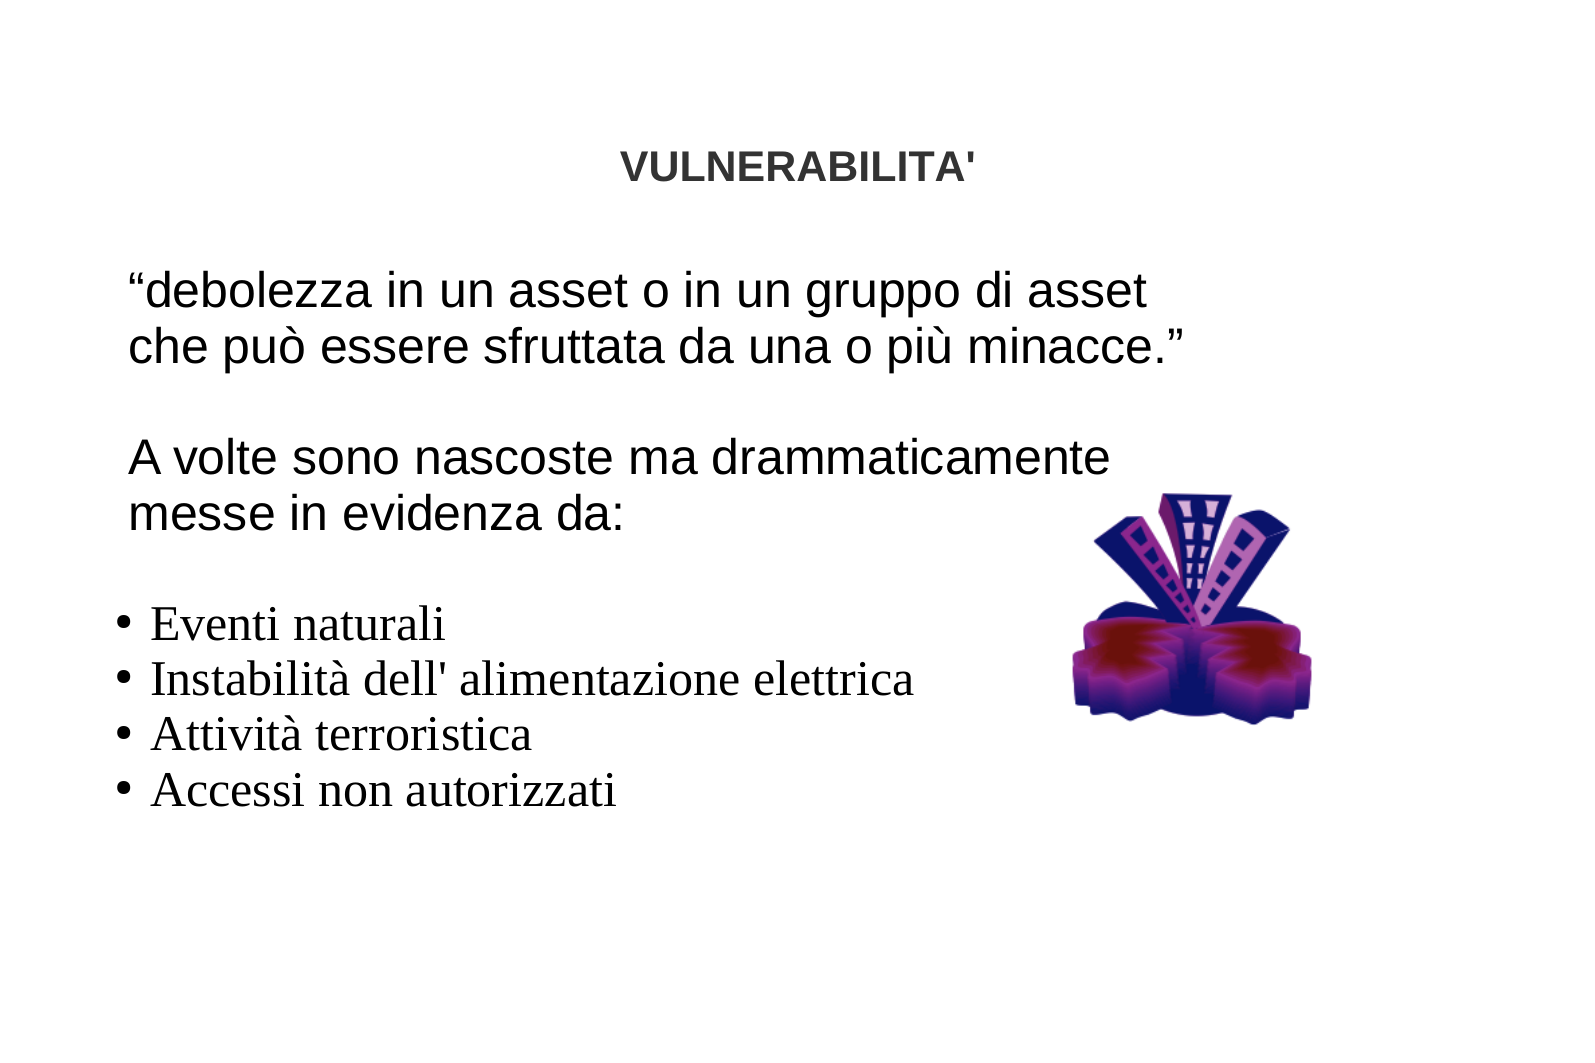

# VULNERABILITA'
“debolezza in un asset o in un gruppo di asset che può essere sfruttata da una o più minacce.”
A volte sono nascoste ma drammaticamente messe in evidenza da:
Eventi naturali
Instabilità dell' alimentazione elettrica
Attività terroristica
Accessi non autorizzati